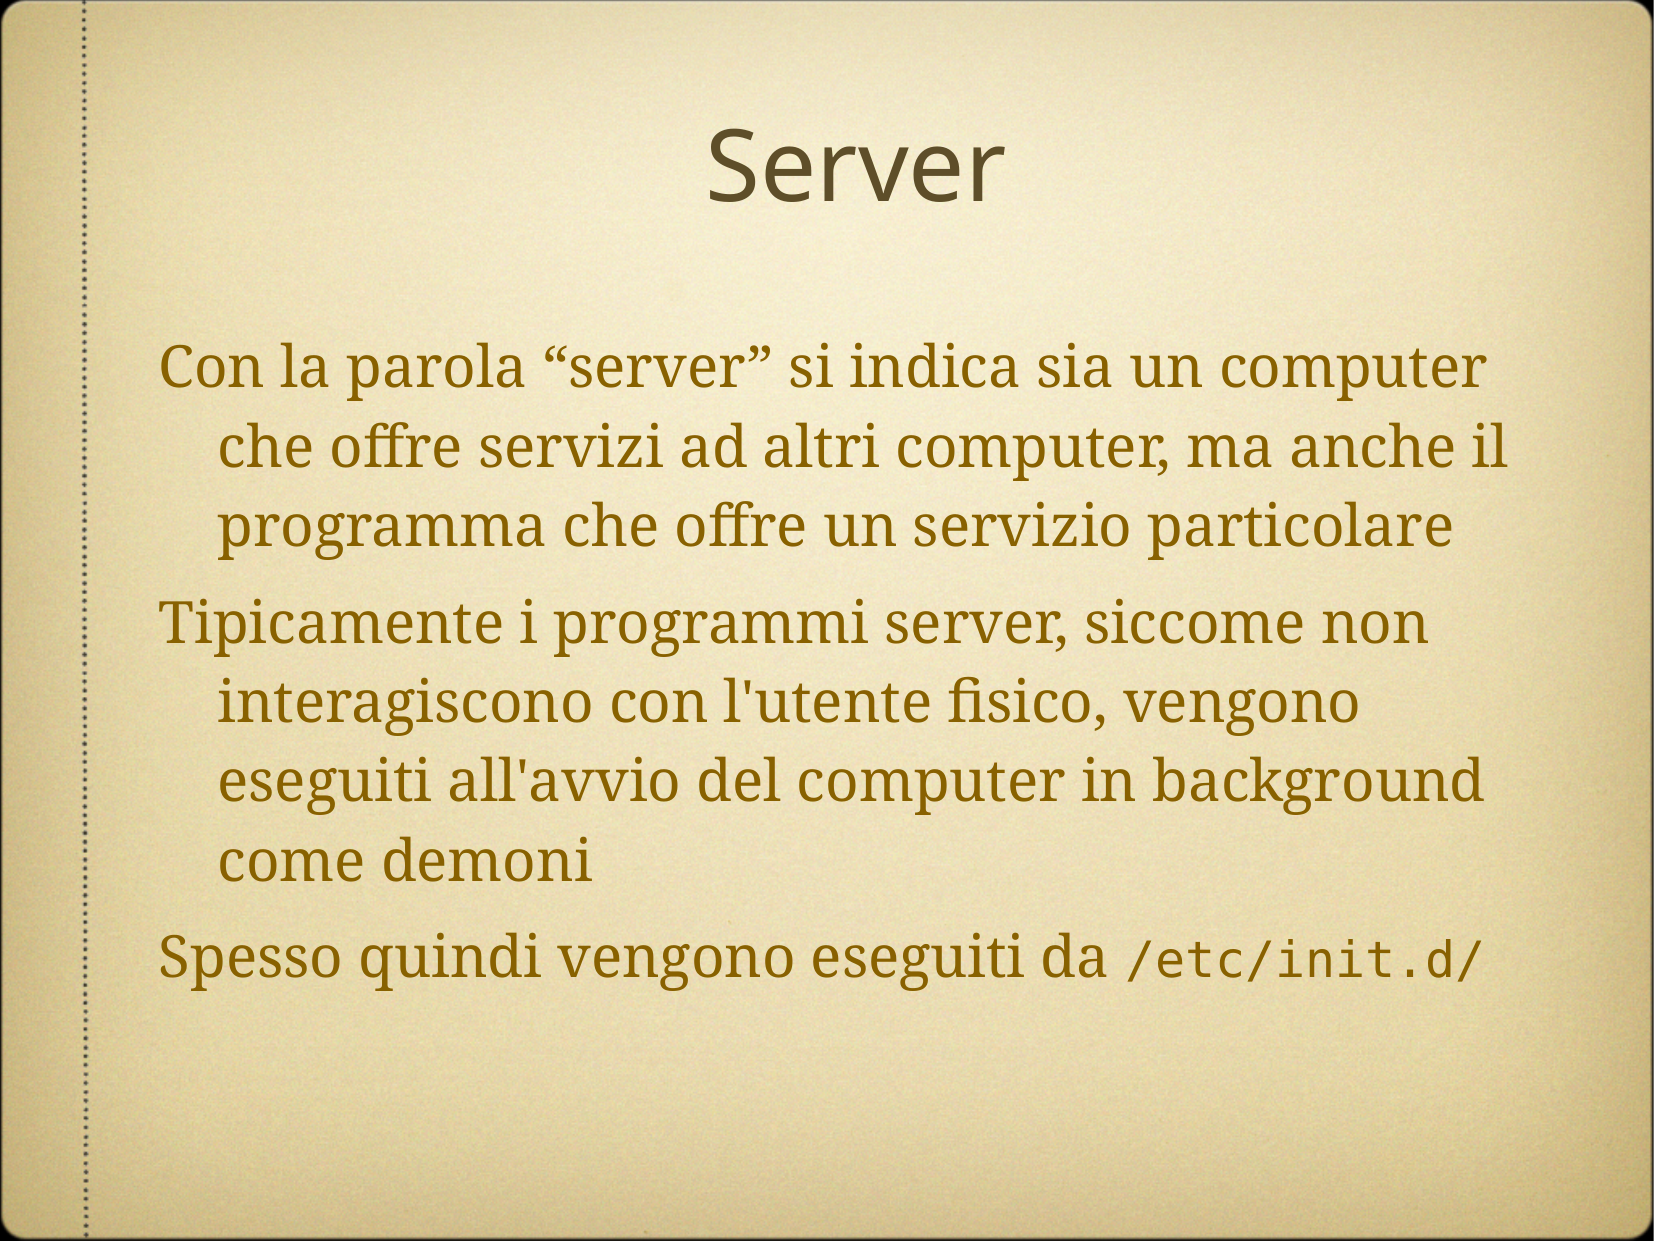

# Server
Con la parola “server” si indica sia un computer che offre servizi ad altri computer, ma anche il programma che offre un servizio particolare
Tipicamente i programmi server, siccome non interagiscono con l'utente fisico, vengono eseguiti all'avvio del computer in background come demoni
Spesso quindi vengono eseguiti da /etc/init.d/